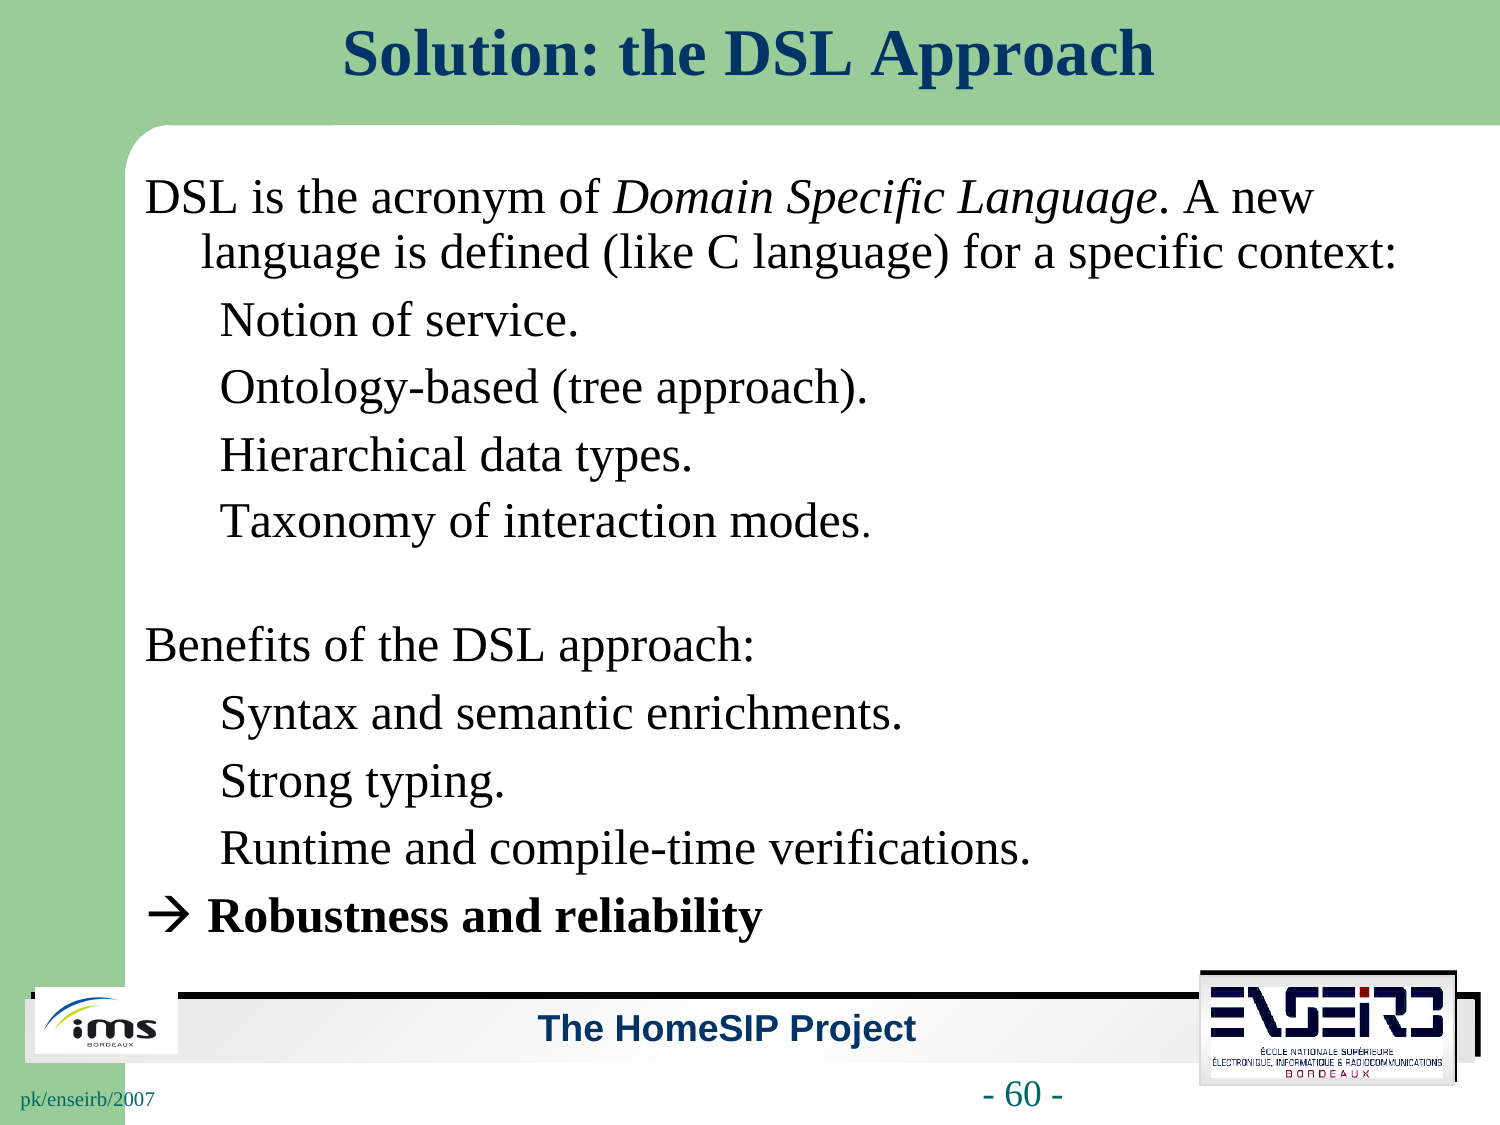

Solution: the DSL Approach
DSL is the acronym of Domain Specific Language. A new language is defined (like C language) for a specific context:
Notion of service.
Ontology-based (tree approach).
Hierarchical data types.
Taxonomy of interaction modes.
Benefits of the DSL approach:
Syntax and semantic enrichments.
Strong typing.
Runtime and compile-time verifications.
 Robustness and reliability